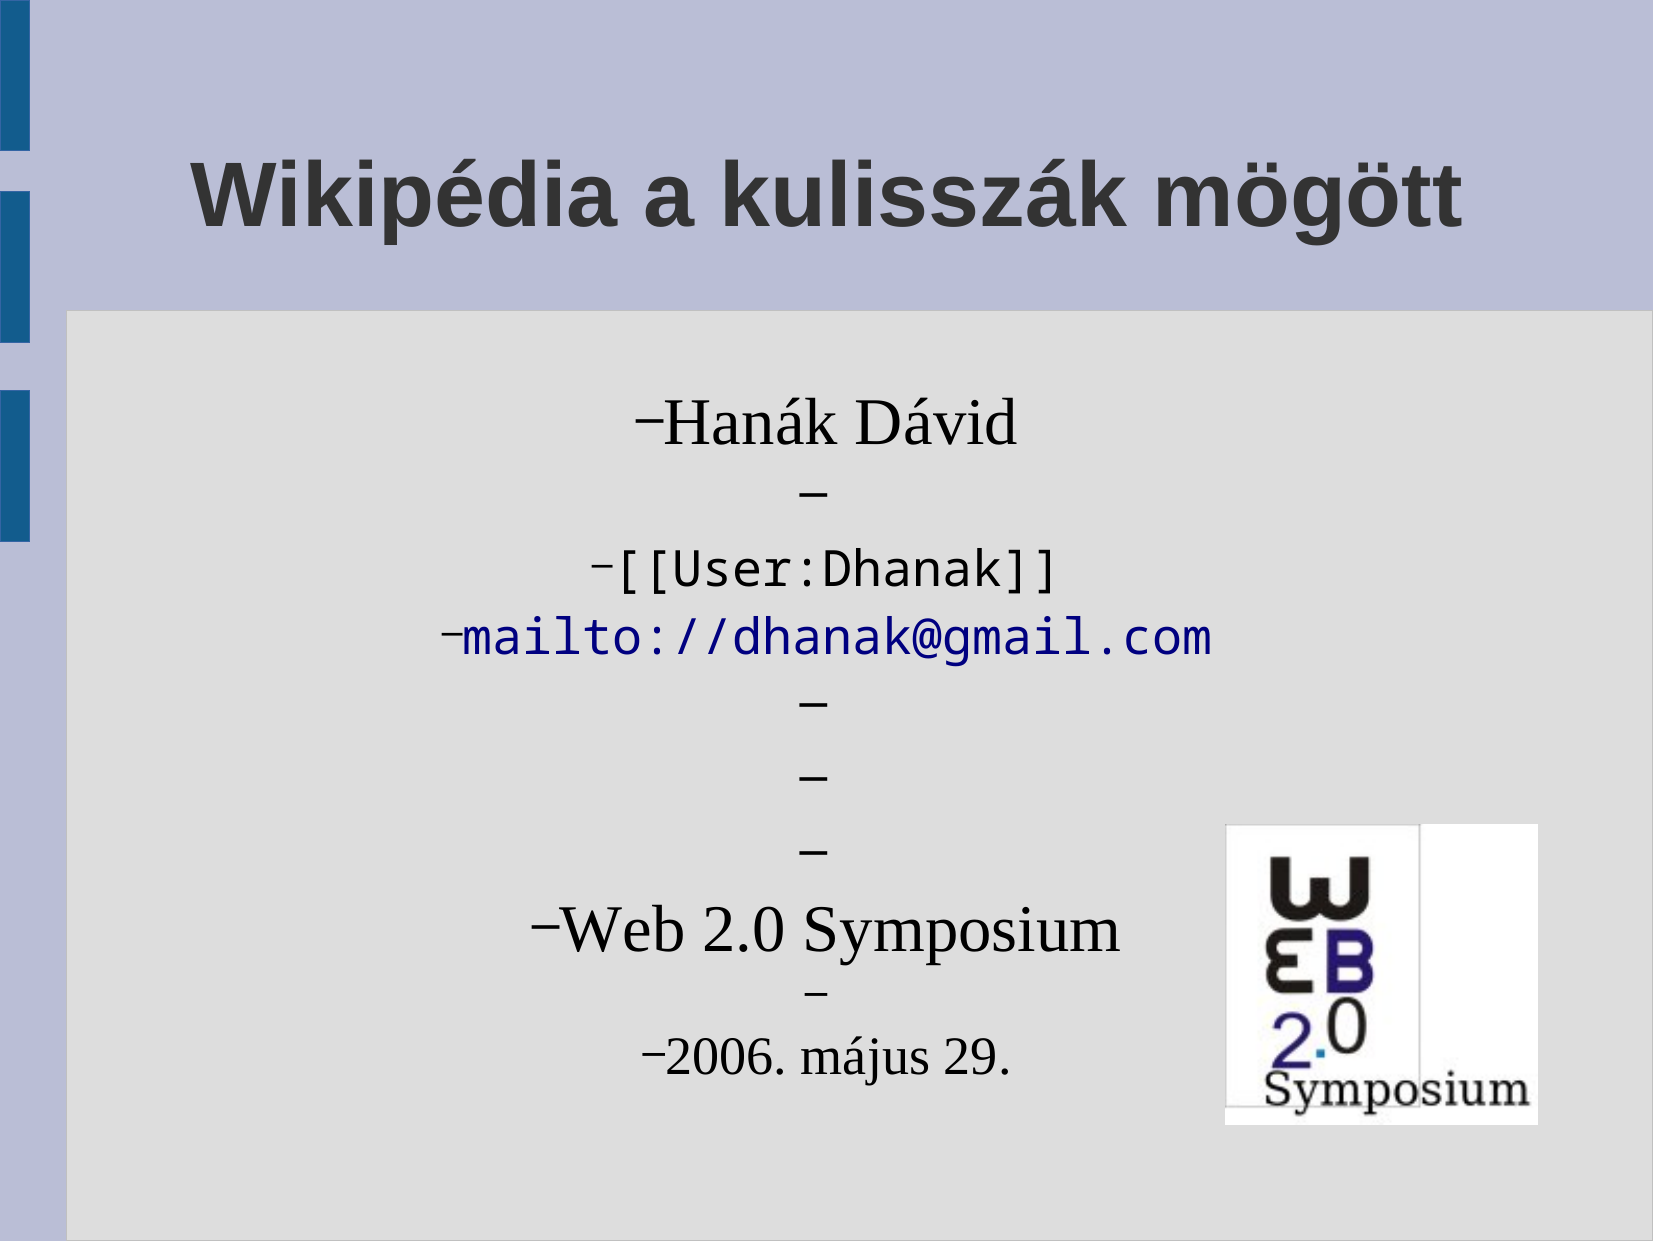

# Wikipédia a kulisszák mögött
Hanák Dávid
[[User:Dhanak]]
mailto://dhanak@gmail.com
Web 2.0 Symposium
2006. május 29.